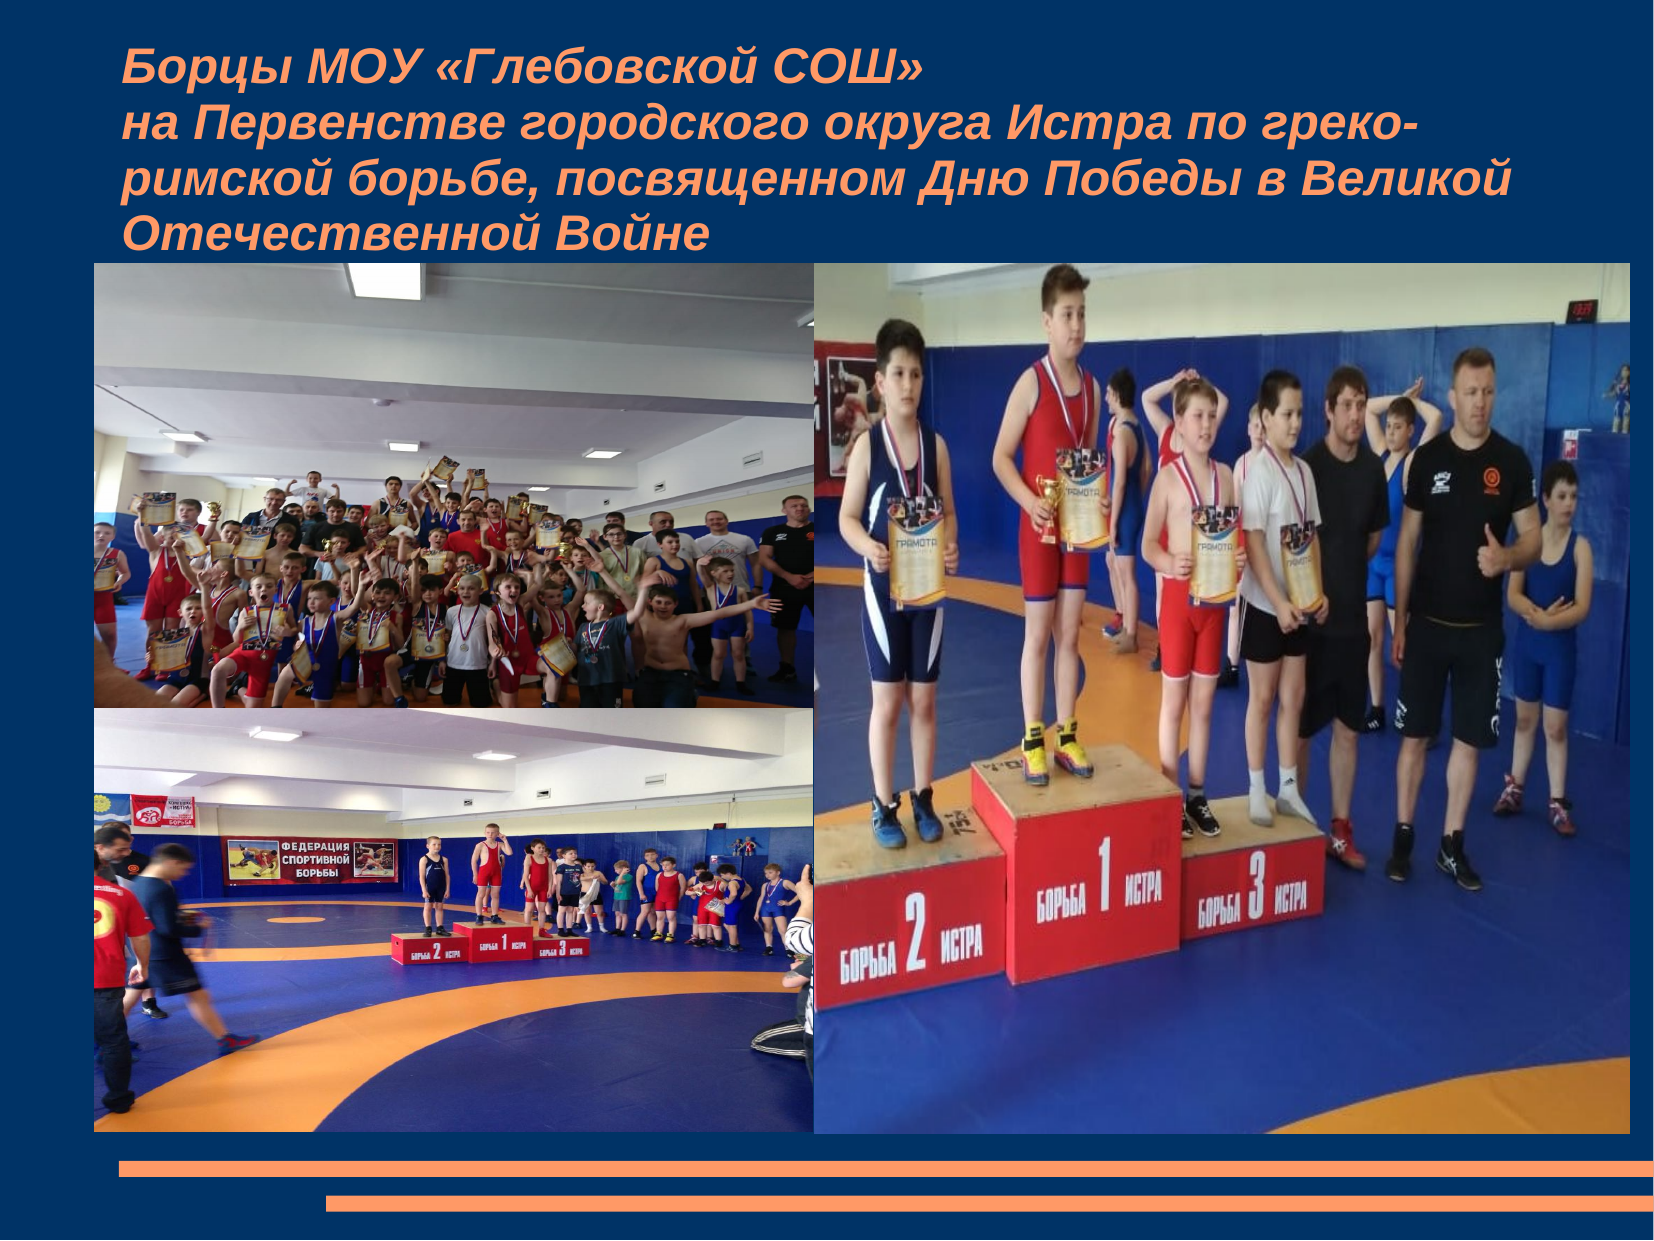

# Борцы МОУ «Глебовской СОШ» на Первенстве городского округа Истра по греко-римской борьбе, посвященном Дню Победы в Великой Отечественной Войне